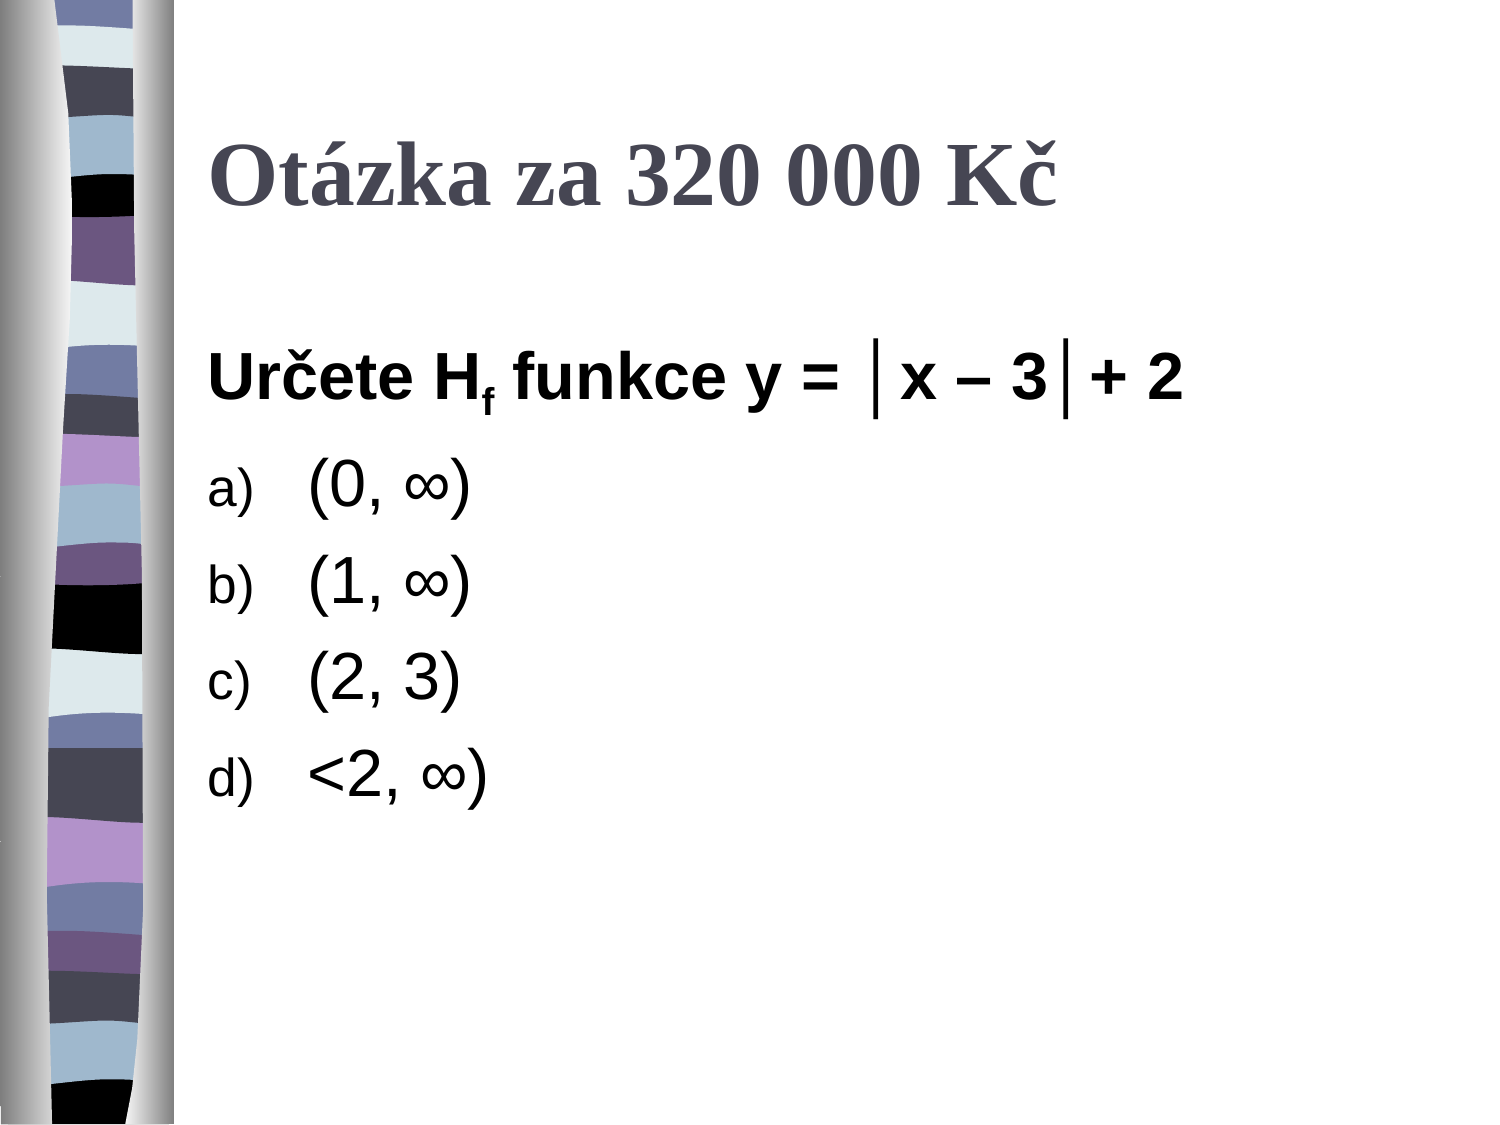

# Otázka za 320 000 Kč
Určete Hf funkce y = │x – 3│+ 2
(0, ∞)
(1, ∞)
(2, 3)
<2, ∞)